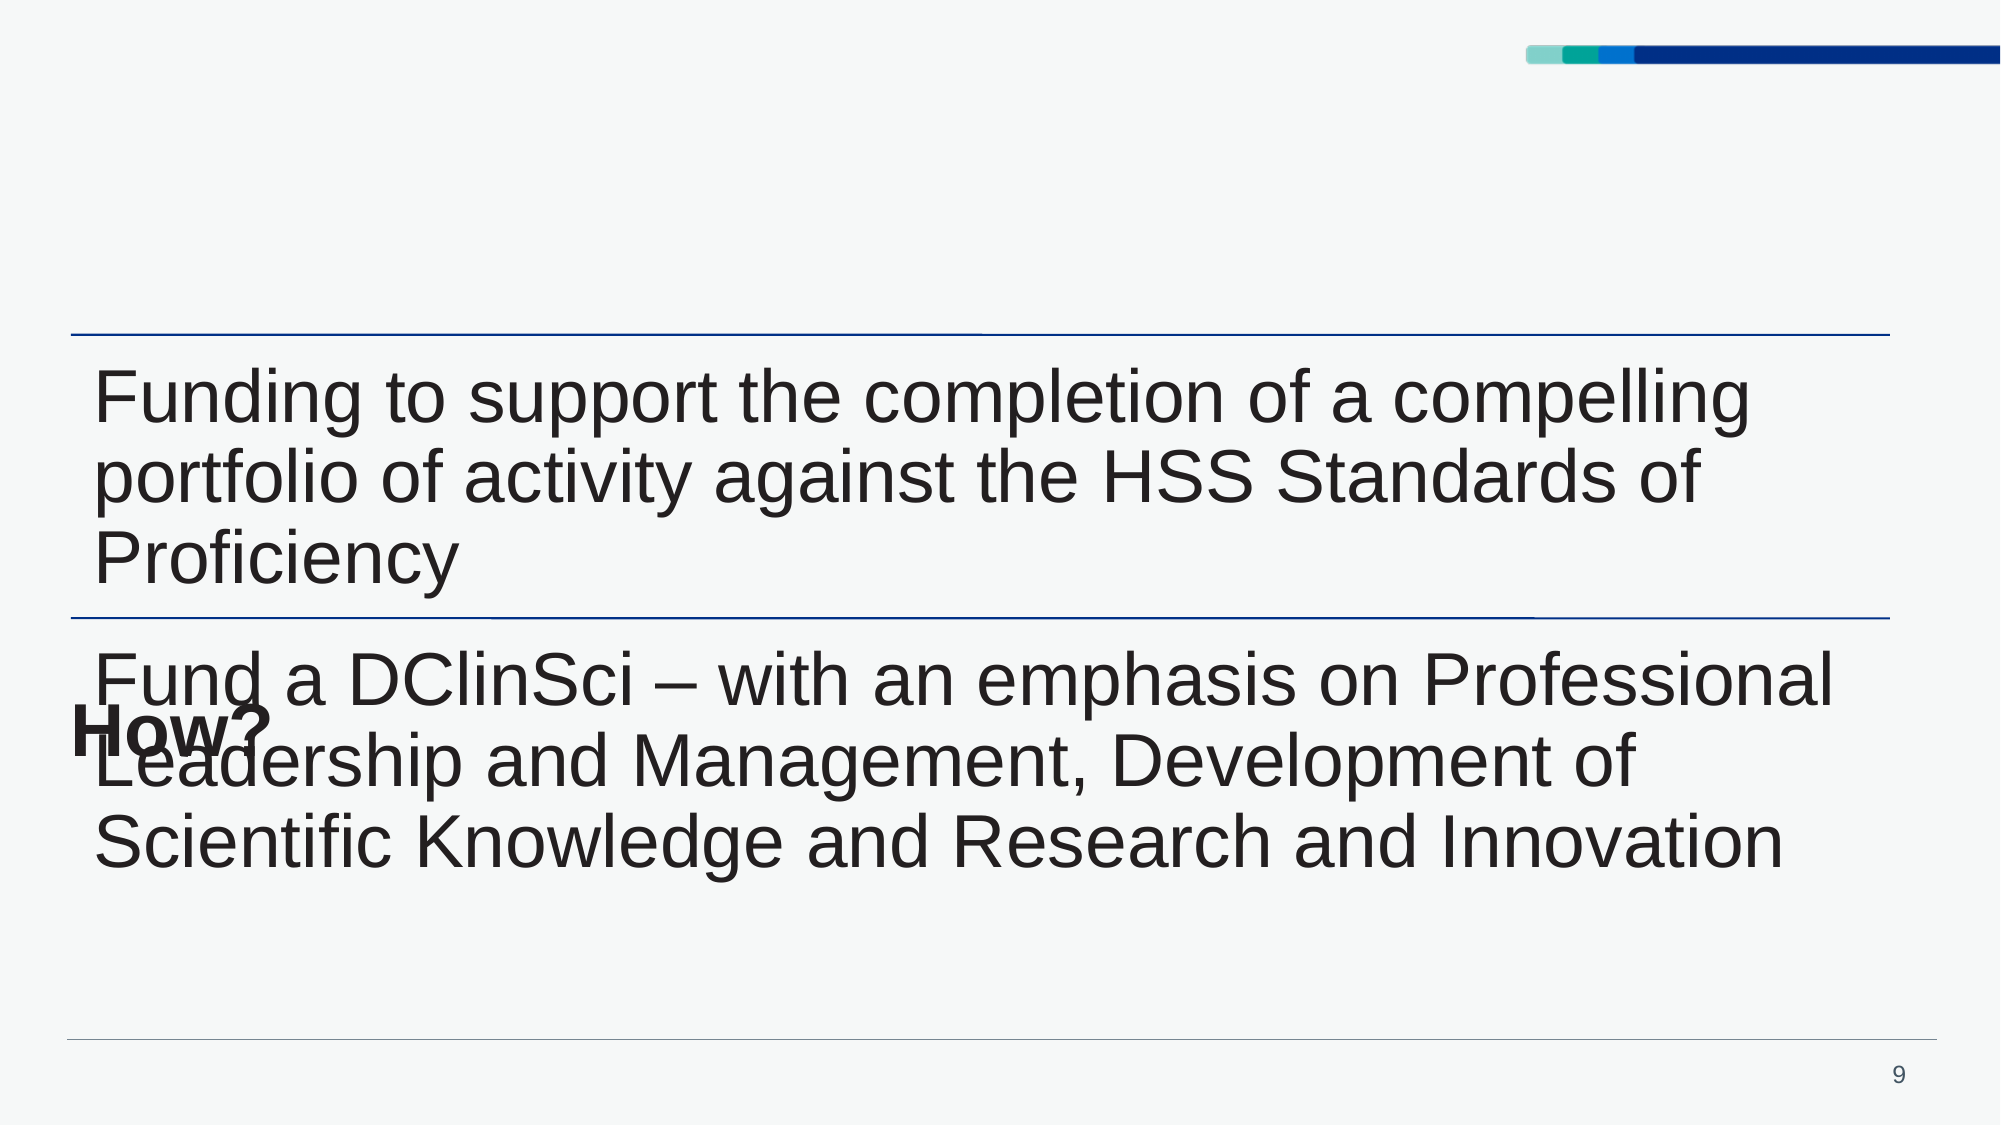

Funding to support the completion of a compelling portfolio of activity against the HSS Standards of Proficiency
Fund a DClinSci – with an emphasis on Professional Leadership and Management, Development of Scientific Knowledge and Research and Innovation
# How?